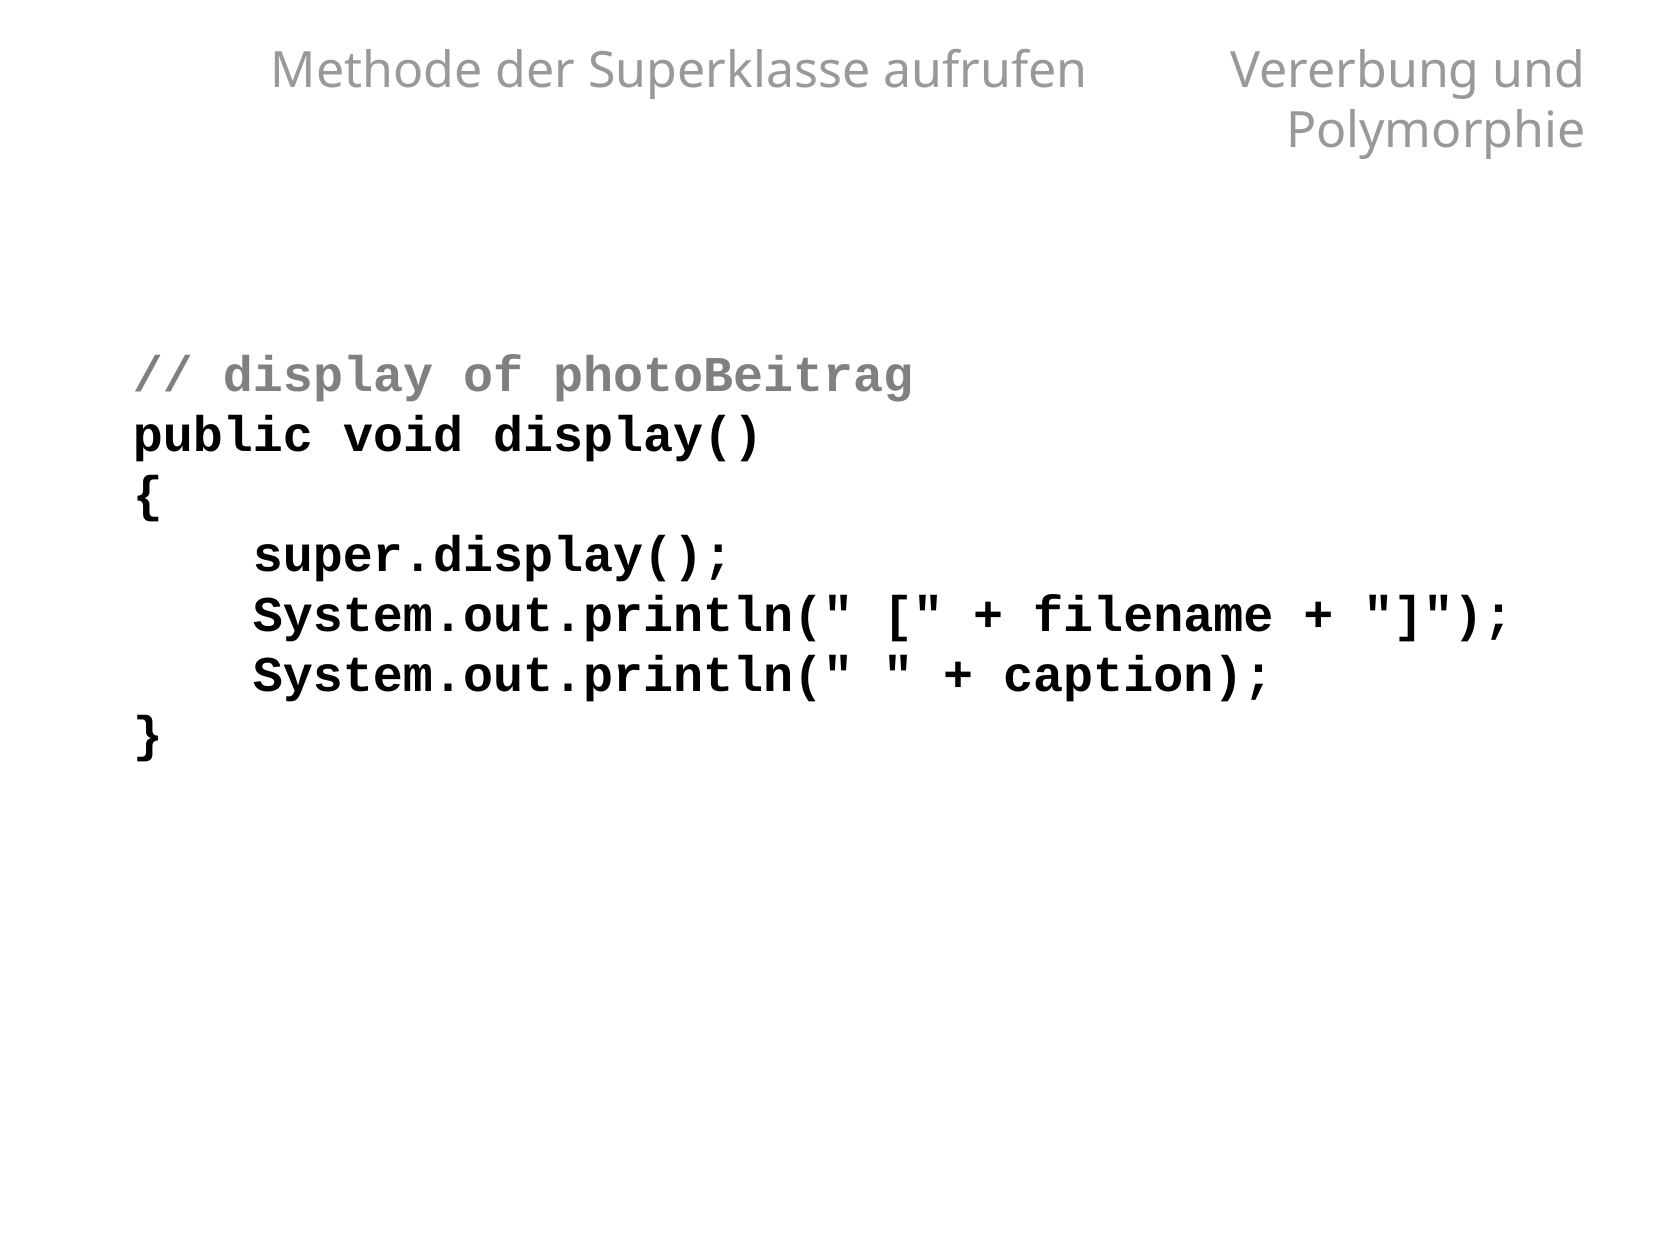

Methode der Superklasse aufrufen		Vererbung und Polymorphie
// display of photoBeitrag
public void display()
{
 super.display();
 System.out.println(" [" + filename + "]");
 System.out.println(" " + caption);
}